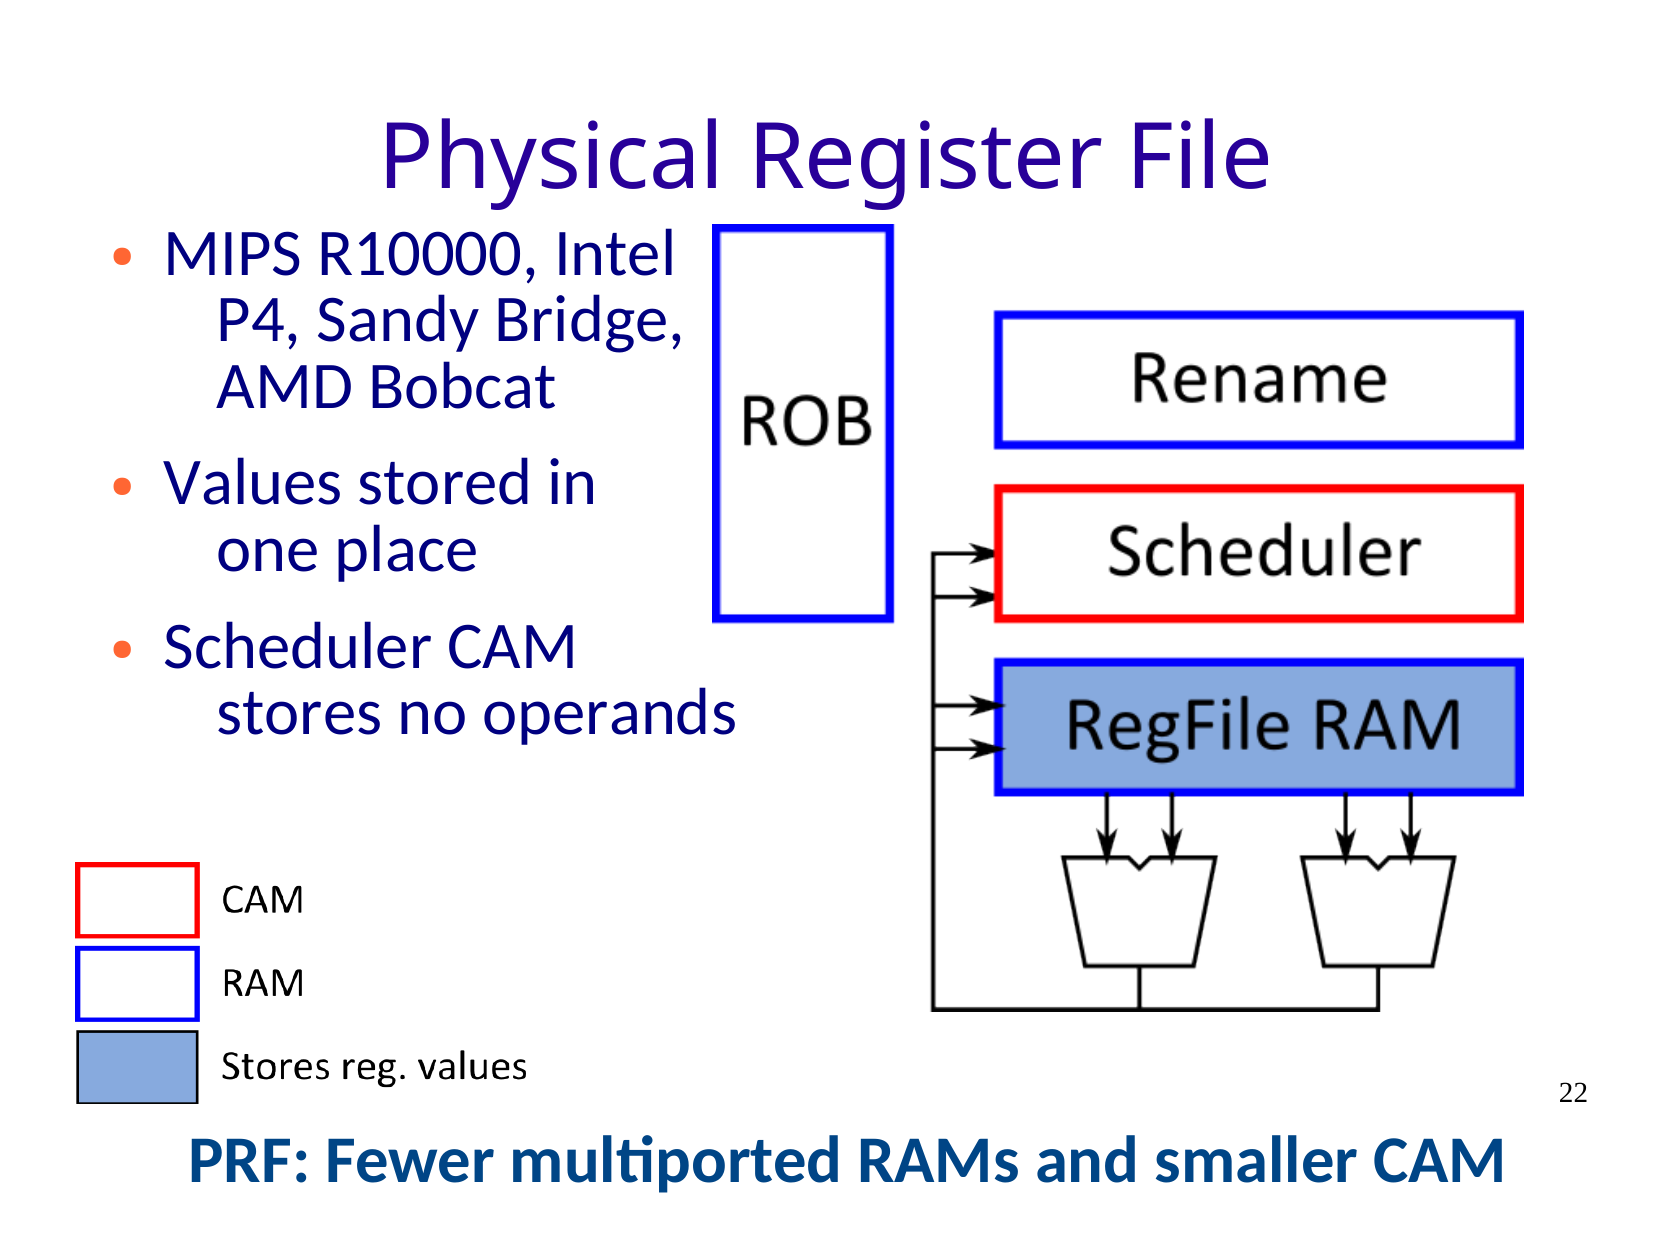

# Physical Register File
MIPS R10000, Intel P4, Sandy Bridge, AMD Bobcat
Values stored in one place
Scheduler CAM stores no operands
22
PRF: Fewer multiported RAMs and smaller CAM